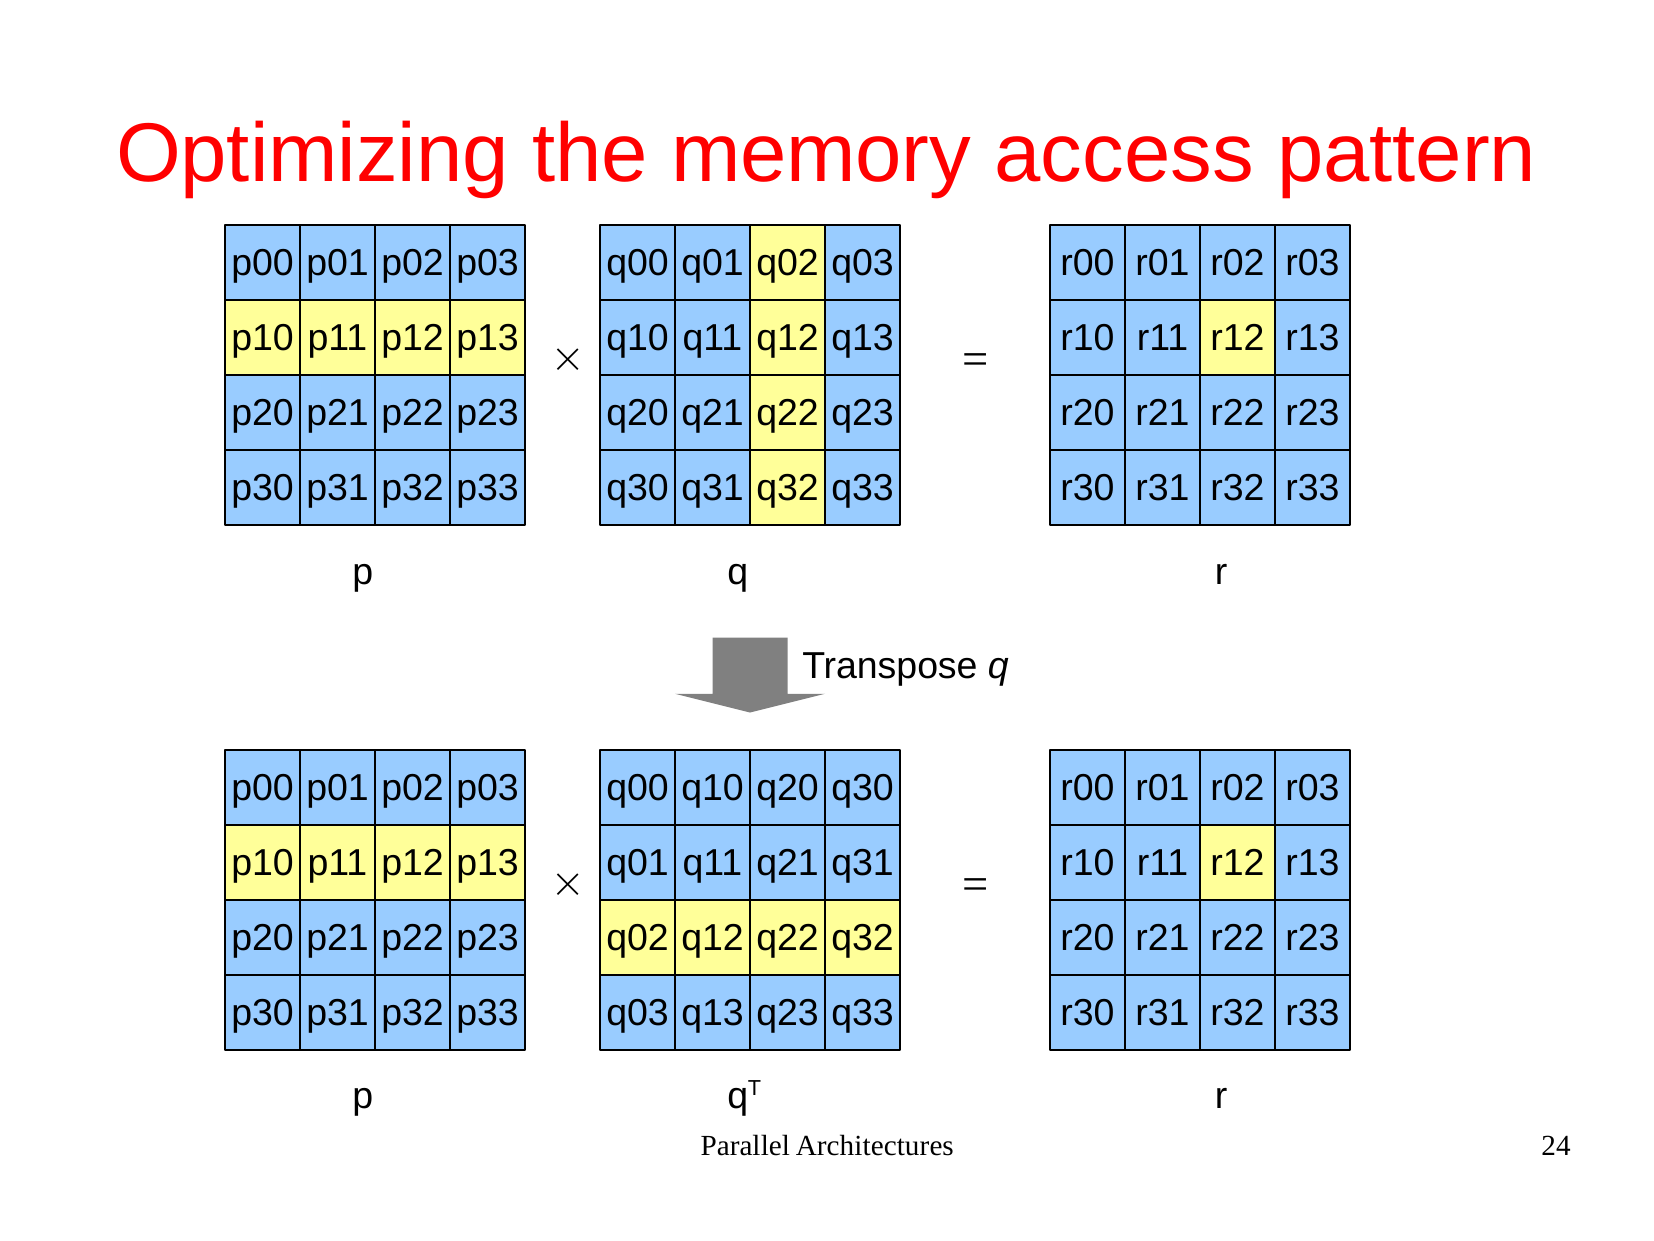

# Optimizing the memory access pattern
p00
p01
p02
p03
q00
q01
q02
q03
r00
r01
r02
r03
p10
p11
p12
p13
q10
q11
q12
q13
r10
r11
r12
r13
´
=
p20
p21
p22
p23
q20
q21
q22
q23
r20
r21
r22
r23
p30
p31
p32
p33
q30
q31
q32
q33
r30
r31
r32
r33
p
q
r
Transpose q
p00
p01
p02
p03
q00
q10
q20
q30
r00
r01
r02
r03
p10
p11
p12
p13
q01
q11
q21
q31
r10
r11
r12
r13
´
=
p20
p21
p22
p23
q02
q12
q22
q32
r20
r21
r22
r23
p30
p31
p32
p33
q03
q13
q23
q33
r30
r31
r32
r33
p
qT
r
Parallel Architectures
24